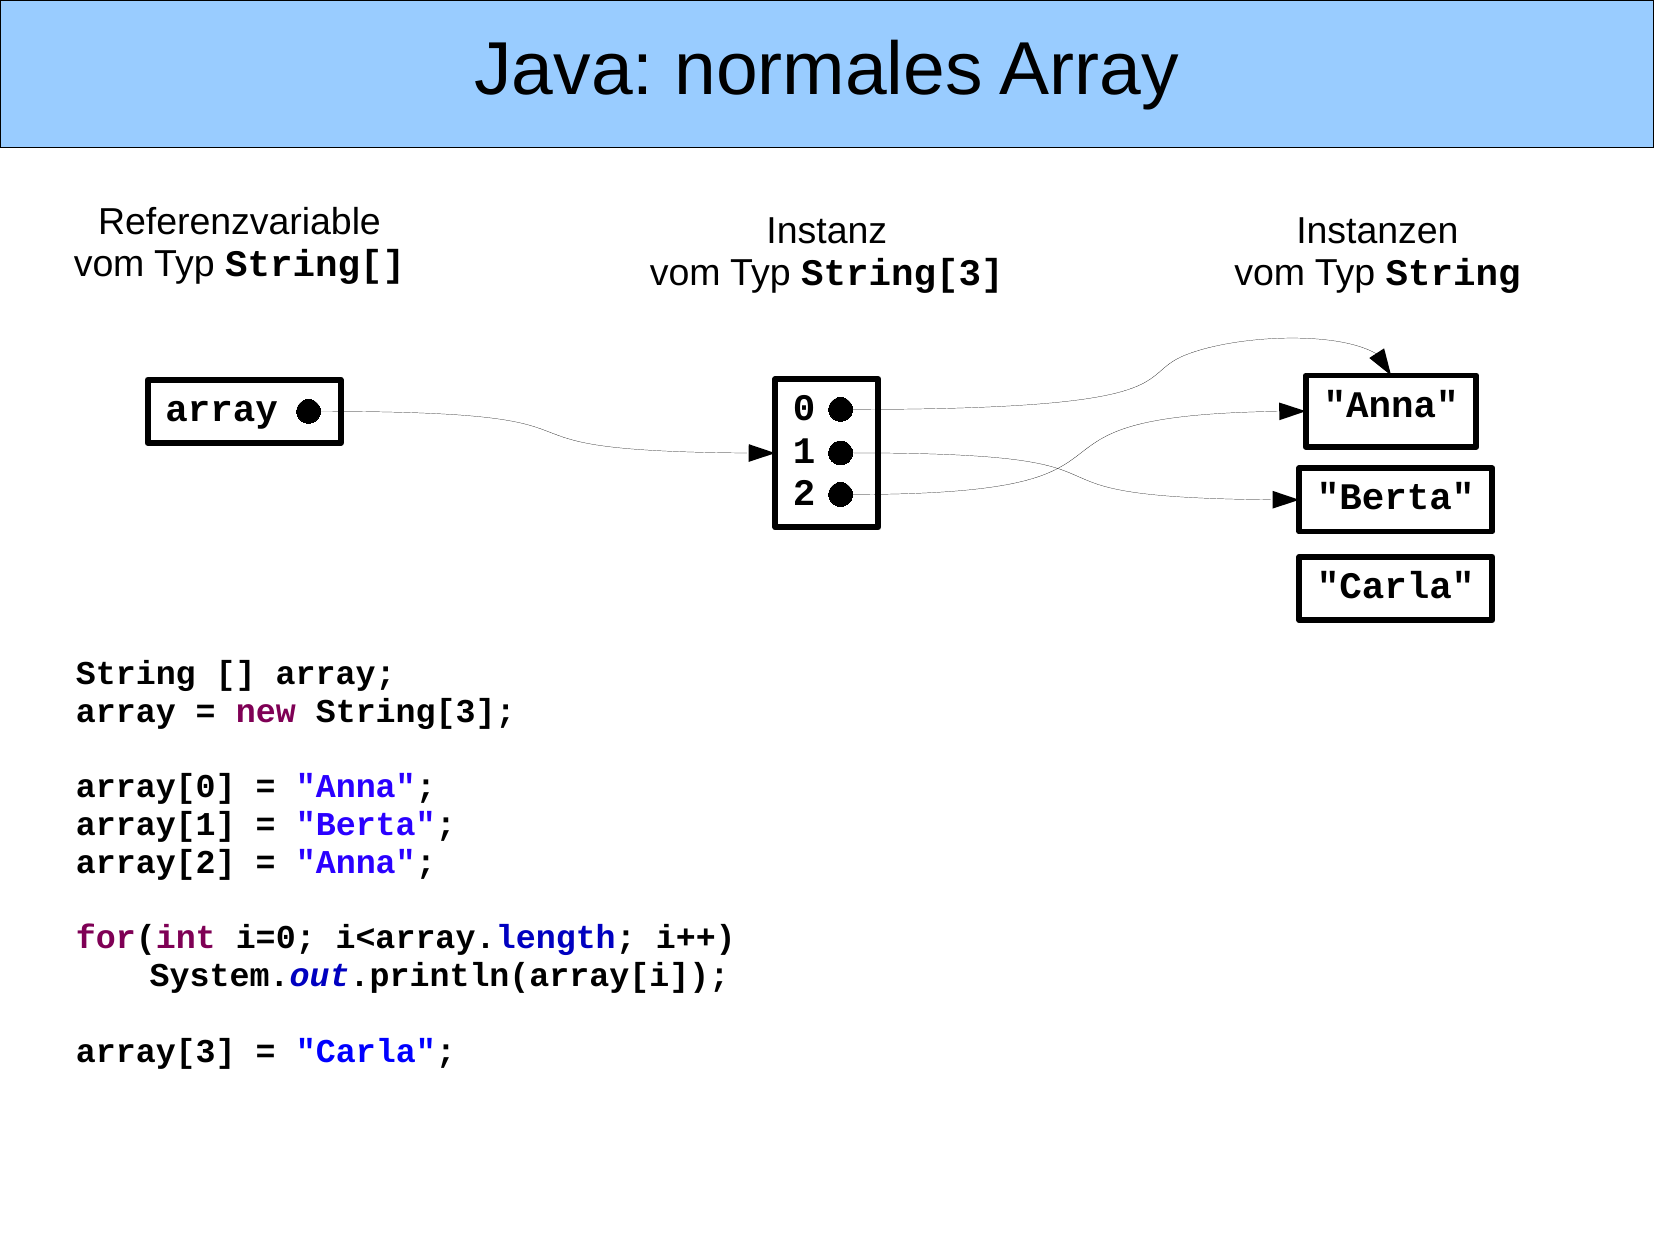

Java: normales Array
Referenzvariable
vom Typ String[]
Instanz
vom Typ String[3]
Instanzen
vom Typ String
"Anna"
0
1
2
array
"Berta"
"Carla"
String [] array;
array = new String[3];
array[0] = "Anna";
array[1] = "Berta";
array[2] = "Anna";
for(int i=0; i<array.length; i++)
	System.out.println(array[i]);
array[3] = "Carla";